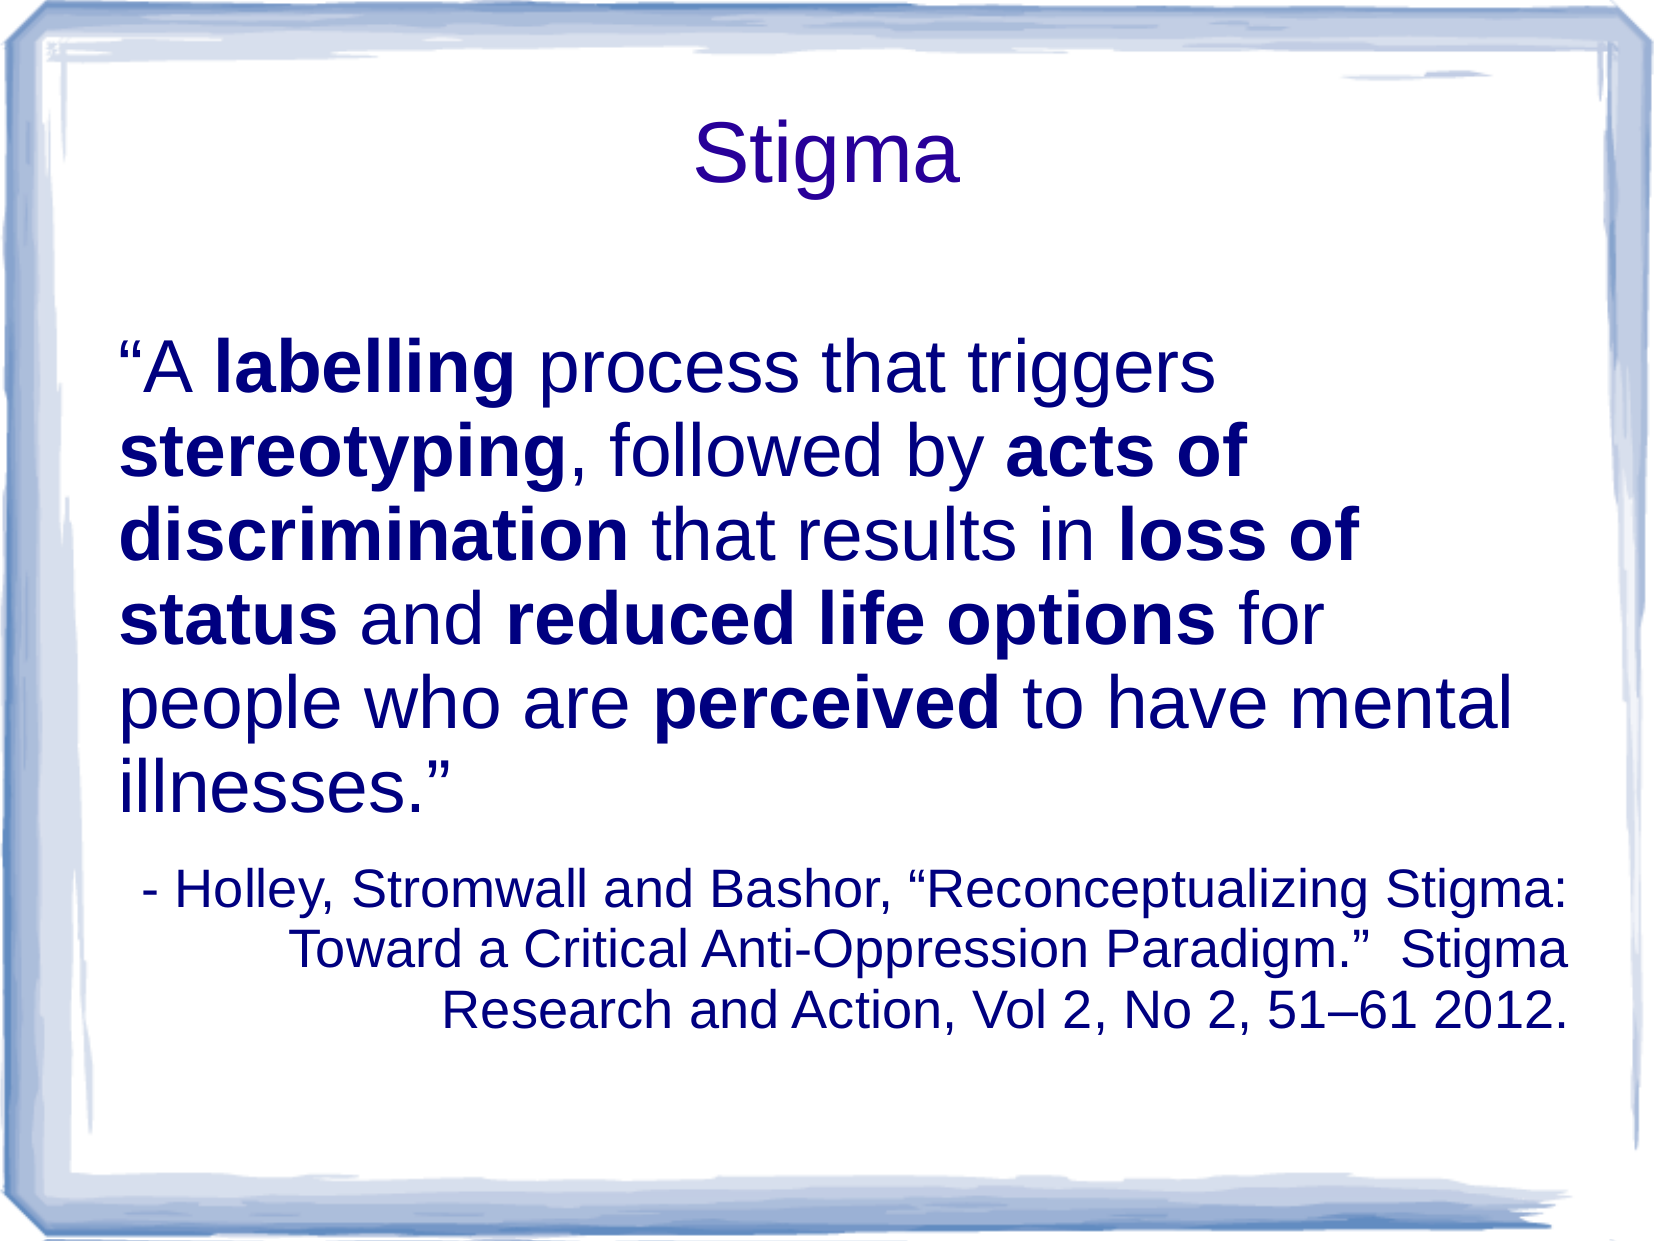

# Stigma
“A labelling process that triggers stereotyping, followed by acts of discrimination that results in loss of status and reduced life options for people who are perceived to have mental illnesses.”
- Holley, Stromwall and Bashor, “Reconceptualizing Stigma: Toward a Critical Anti-Oppression Paradigm.” Stigma Research and Action, Vol 2, No 2, 51–61 2012.